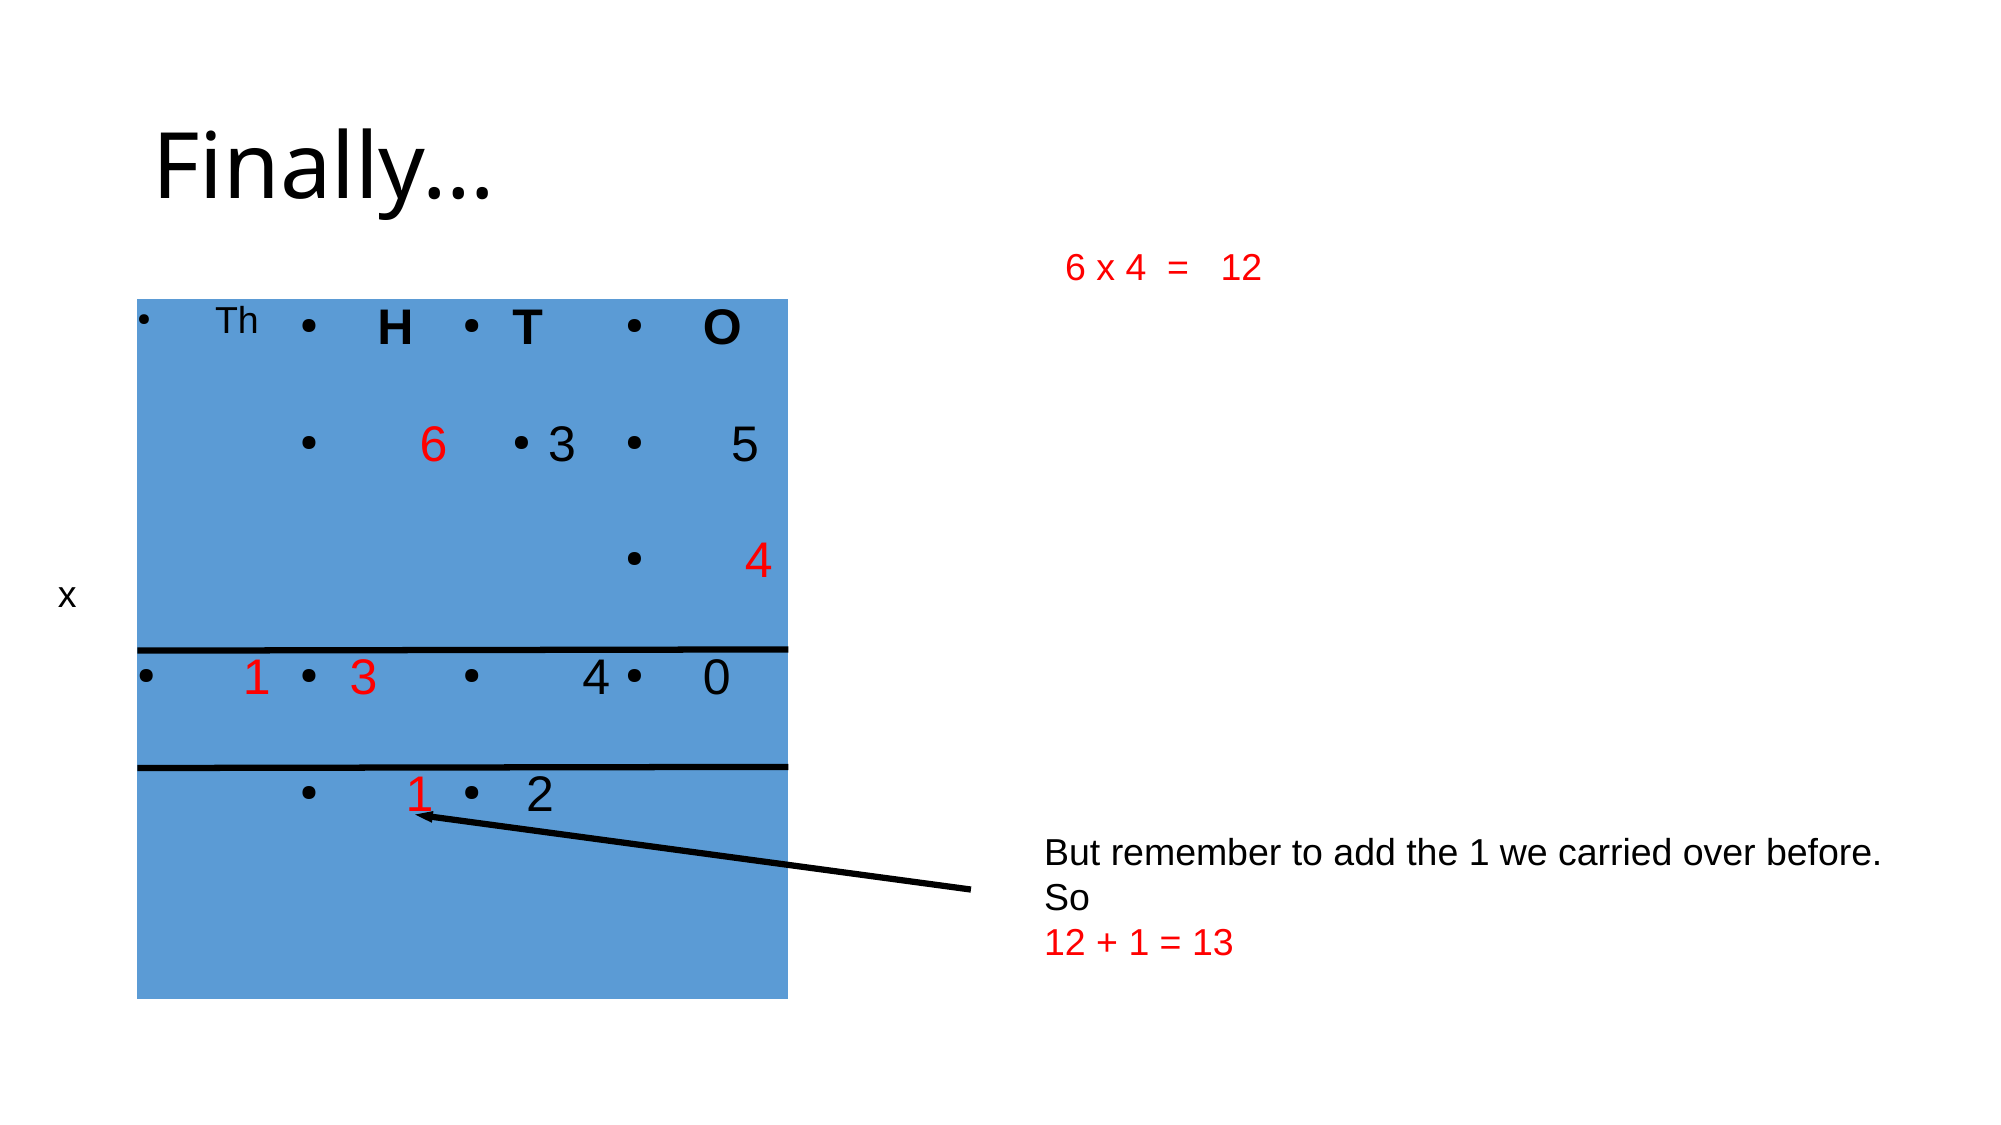

# Finally…
 6 x 4 = 12
But remember to add the 1 we carried over before.
So
12 + 1 = 13
| Th | H | T | O |
| --- | --- | --- | --- |
| | 6 | 3 | 5 |
| | | | 4 |
| 1 | 3 | 4 | 0 |
| | 1 | 2 | |
| | | | |
 x